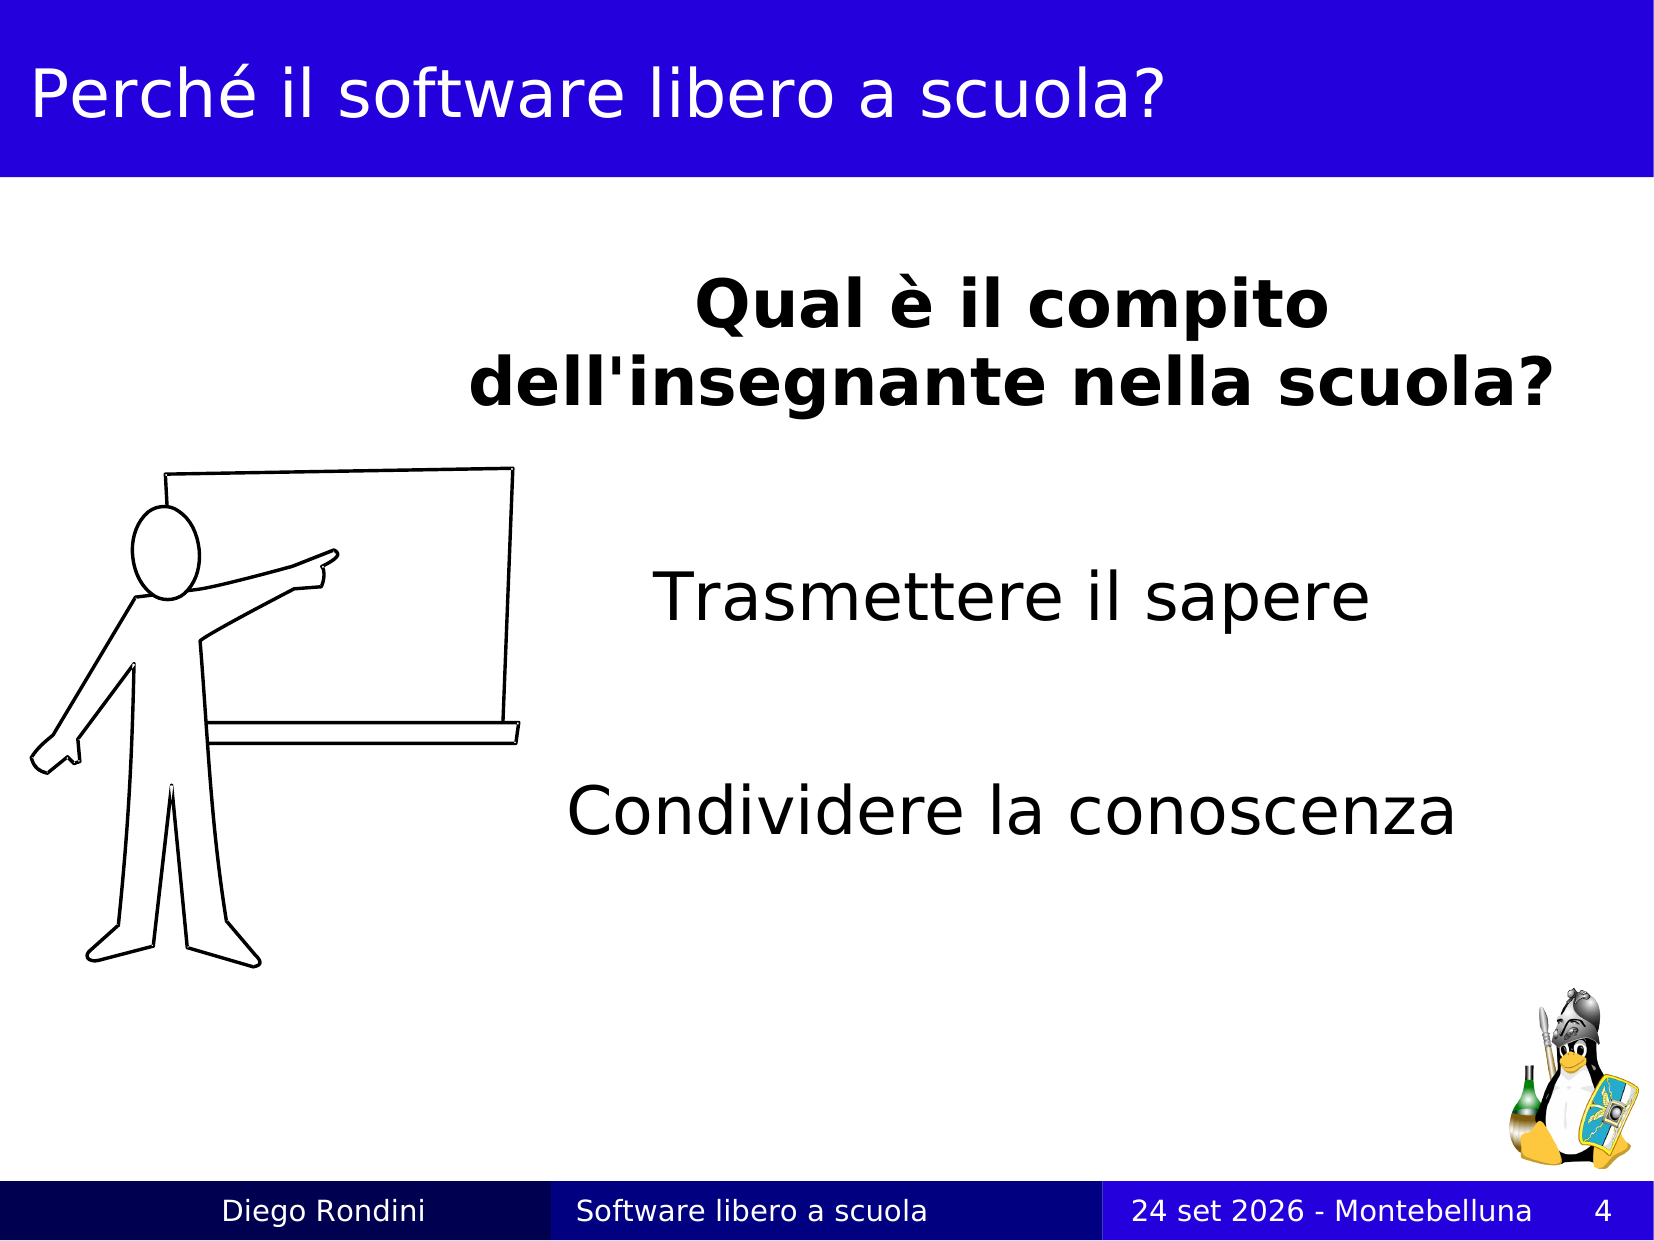

# Perché il software libero a scuola?
Qual è il compito dell'insegnante nella scuola?
Trasmettere il sapere
Condividere la conoscenza